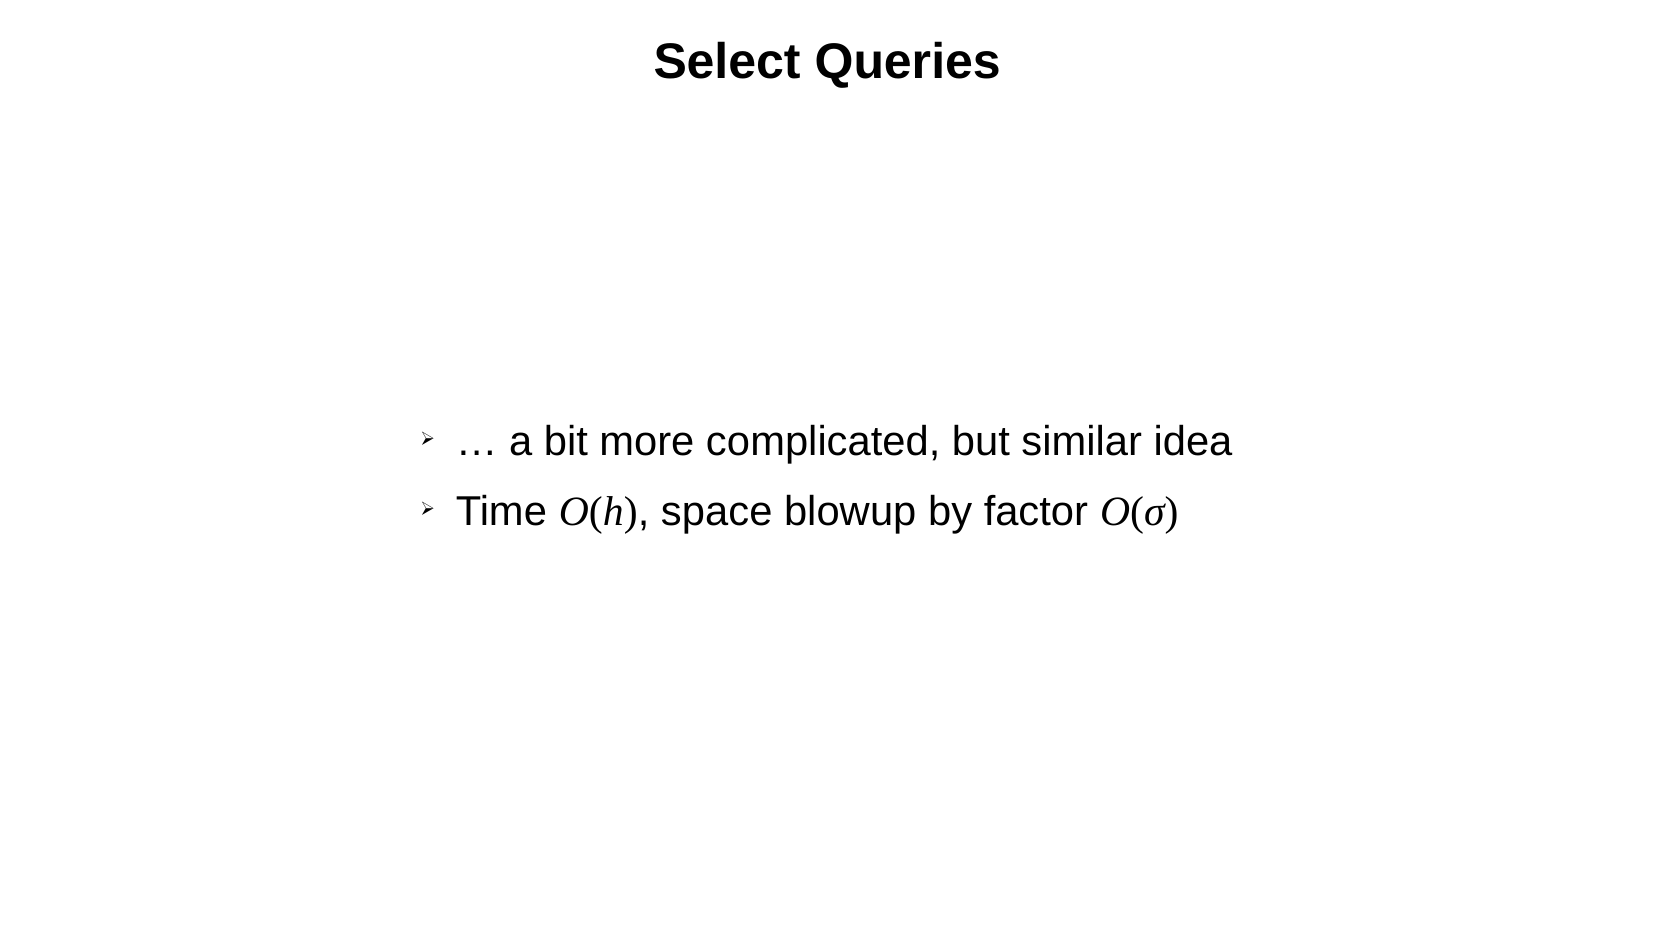

Select Queries
… a bit more complicated, but similar idea
Time O(h), space blowup by factor O(σ)